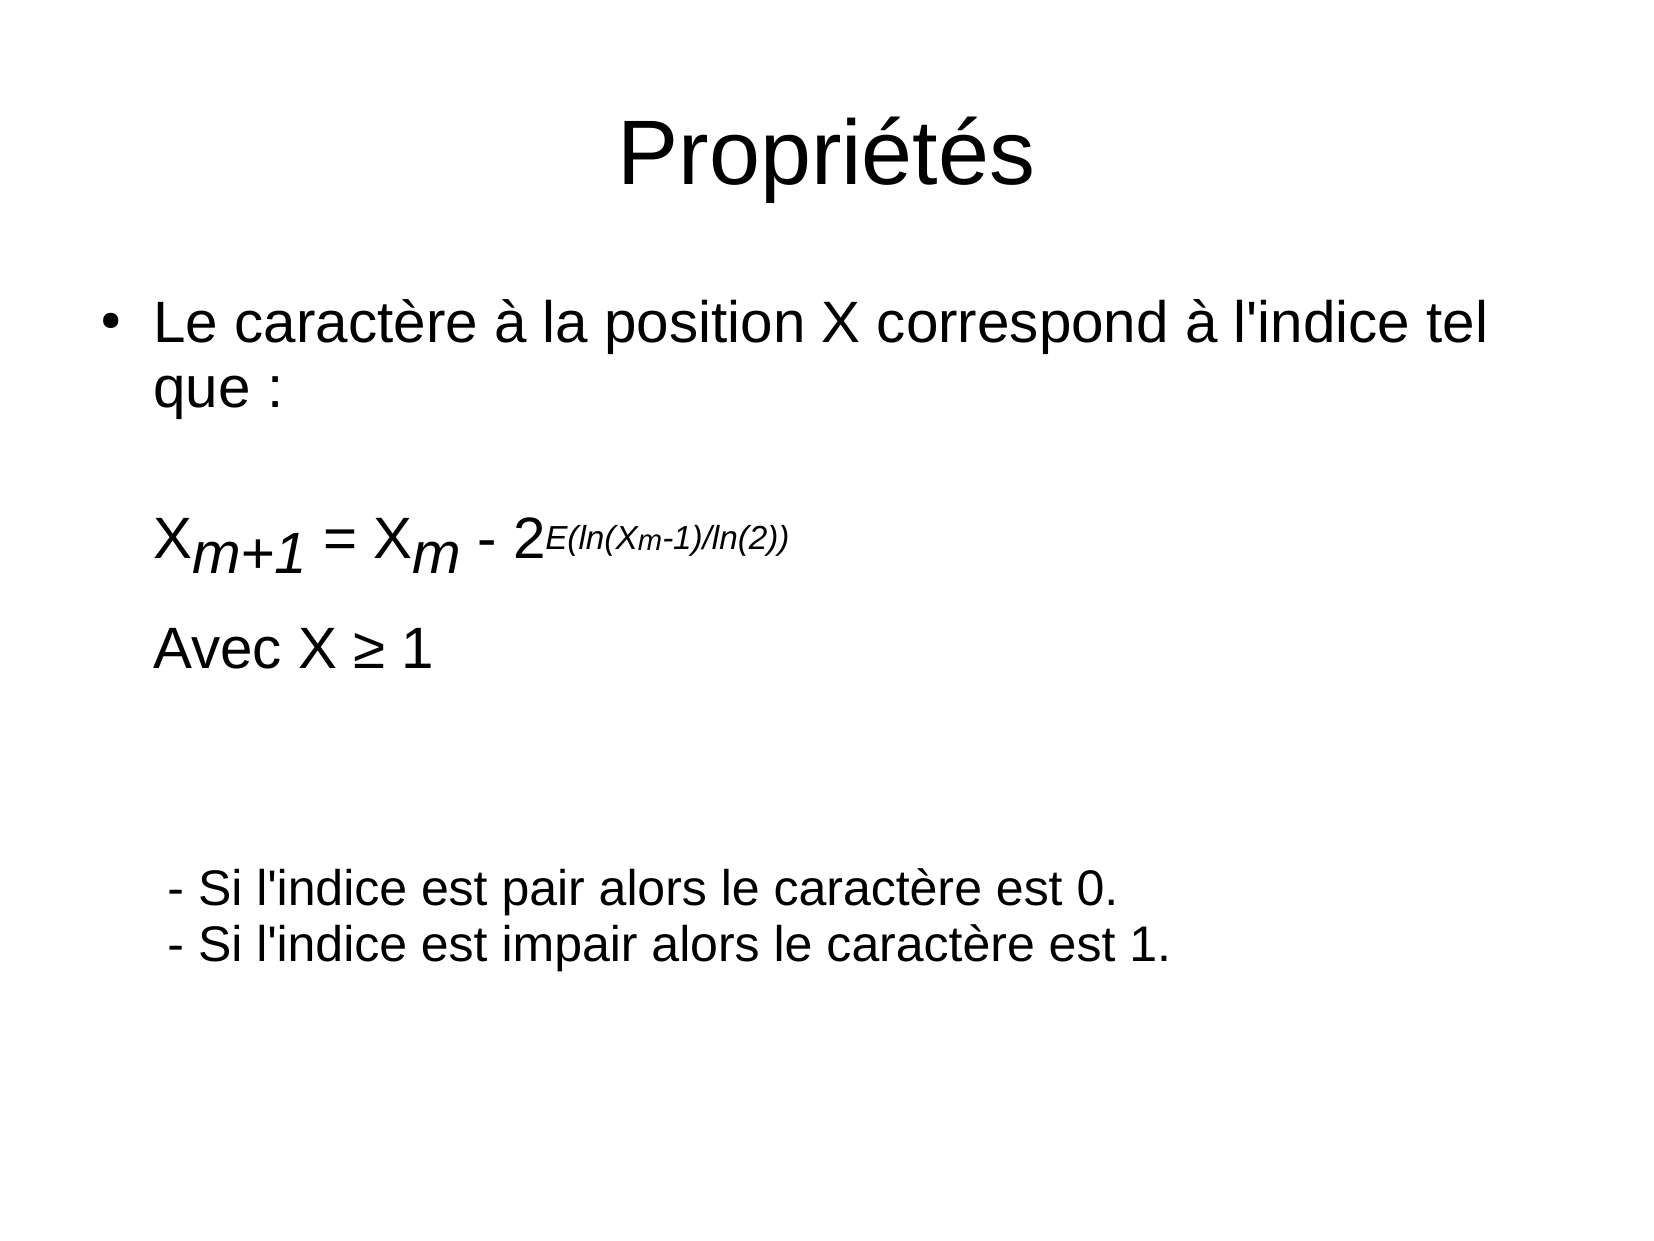

# Propriétés
Le caractère à la position X correspond à l'indice tel que :
Xm+1 = Xm - 2E(ln(Xm-1)/ln(2))
Avec X ≥ 1
 - Si l'indice est pair alors le caractère est 0.
 - Si l'indice est impair alors le caractère est 1.